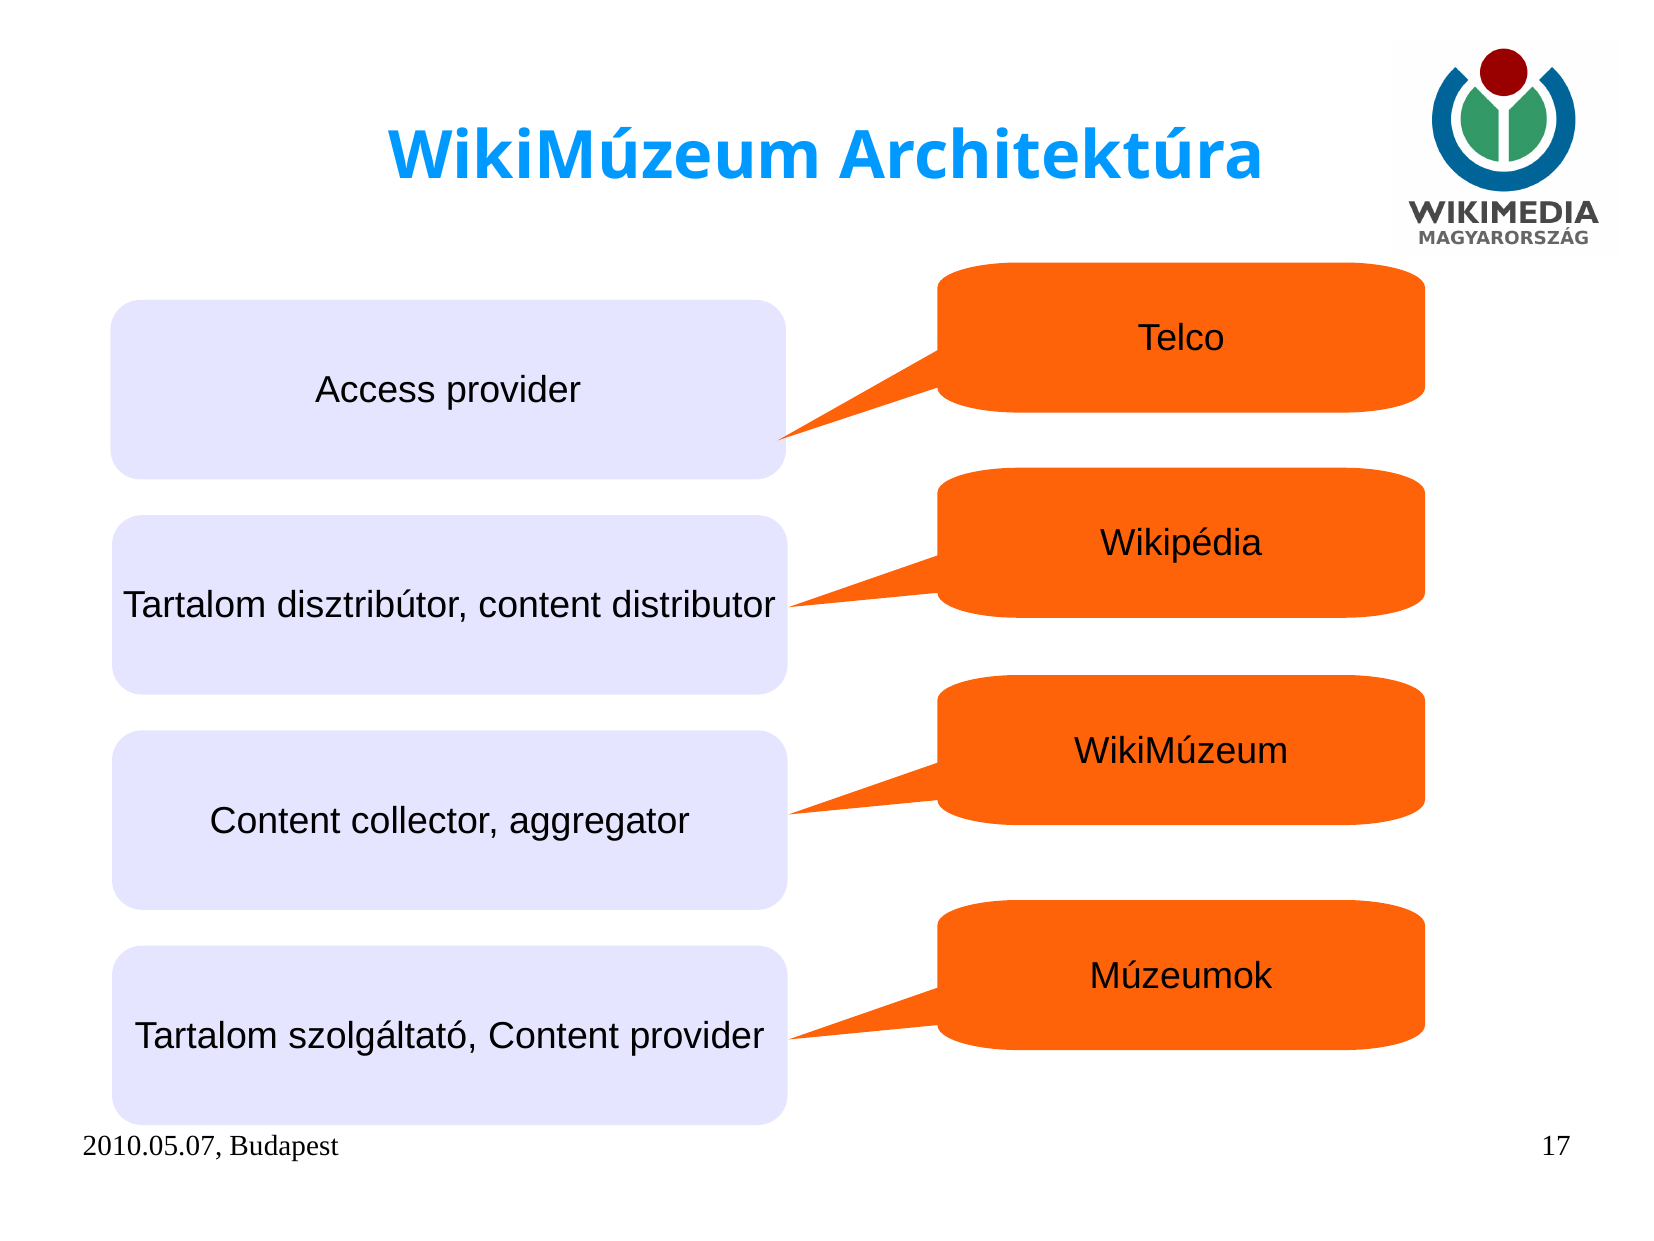

# WikiMúzeum Architektúra
Telco
Access provider
Wikipédia
Tartalom disztribútor, content distributor
WikiMúzeum
Content collector, aggregator
Múzeumok
Tartalom szolgáltató, Content provider
2010.05.07, Budapest
17